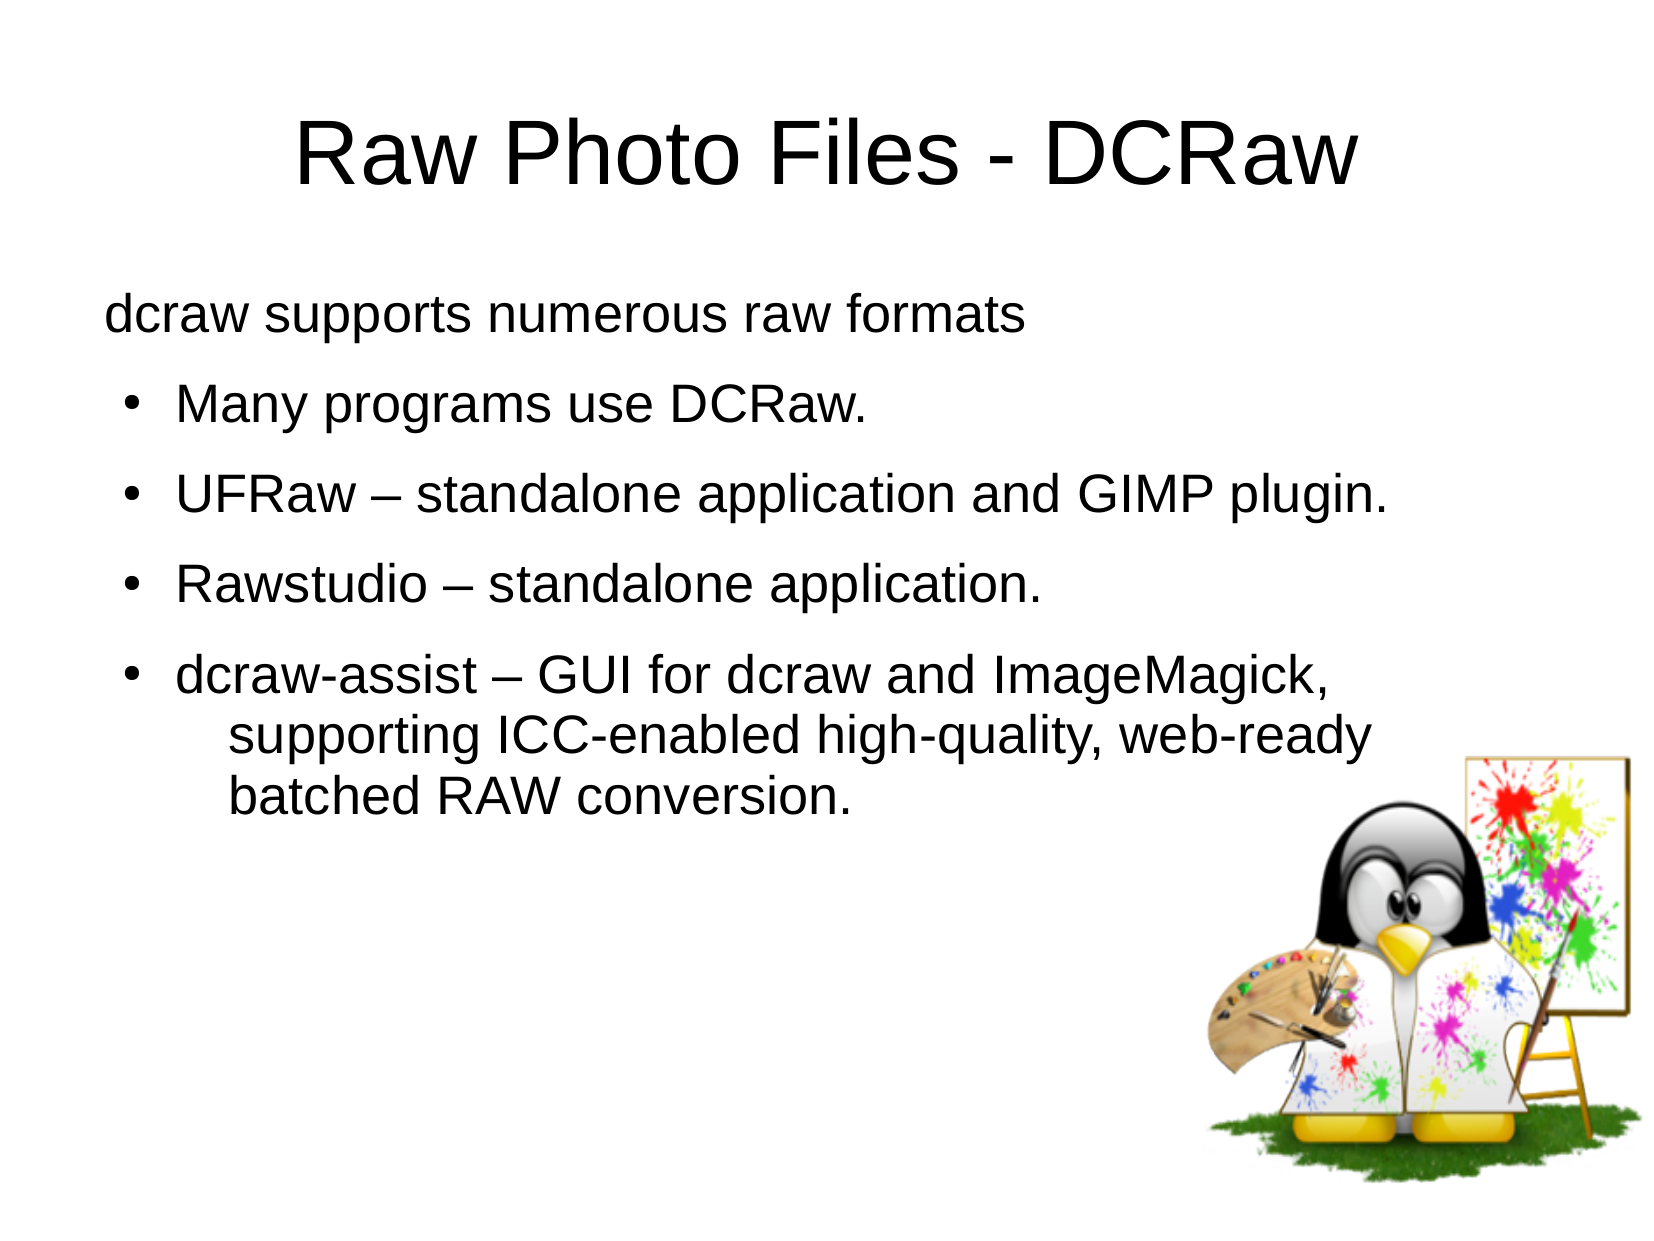

# Raw Photo Files - DCRaw
dcraw supports numerous raw formats
Many programs use DCRaw.
UFRaw – standalone application and GIMP plugin.
Rawstudio – standalone application.
dcraw-assist – GUI for dcraw and ImageMagick, supporting ICC-enabled high-quality, web-ready batched RAW conversion.